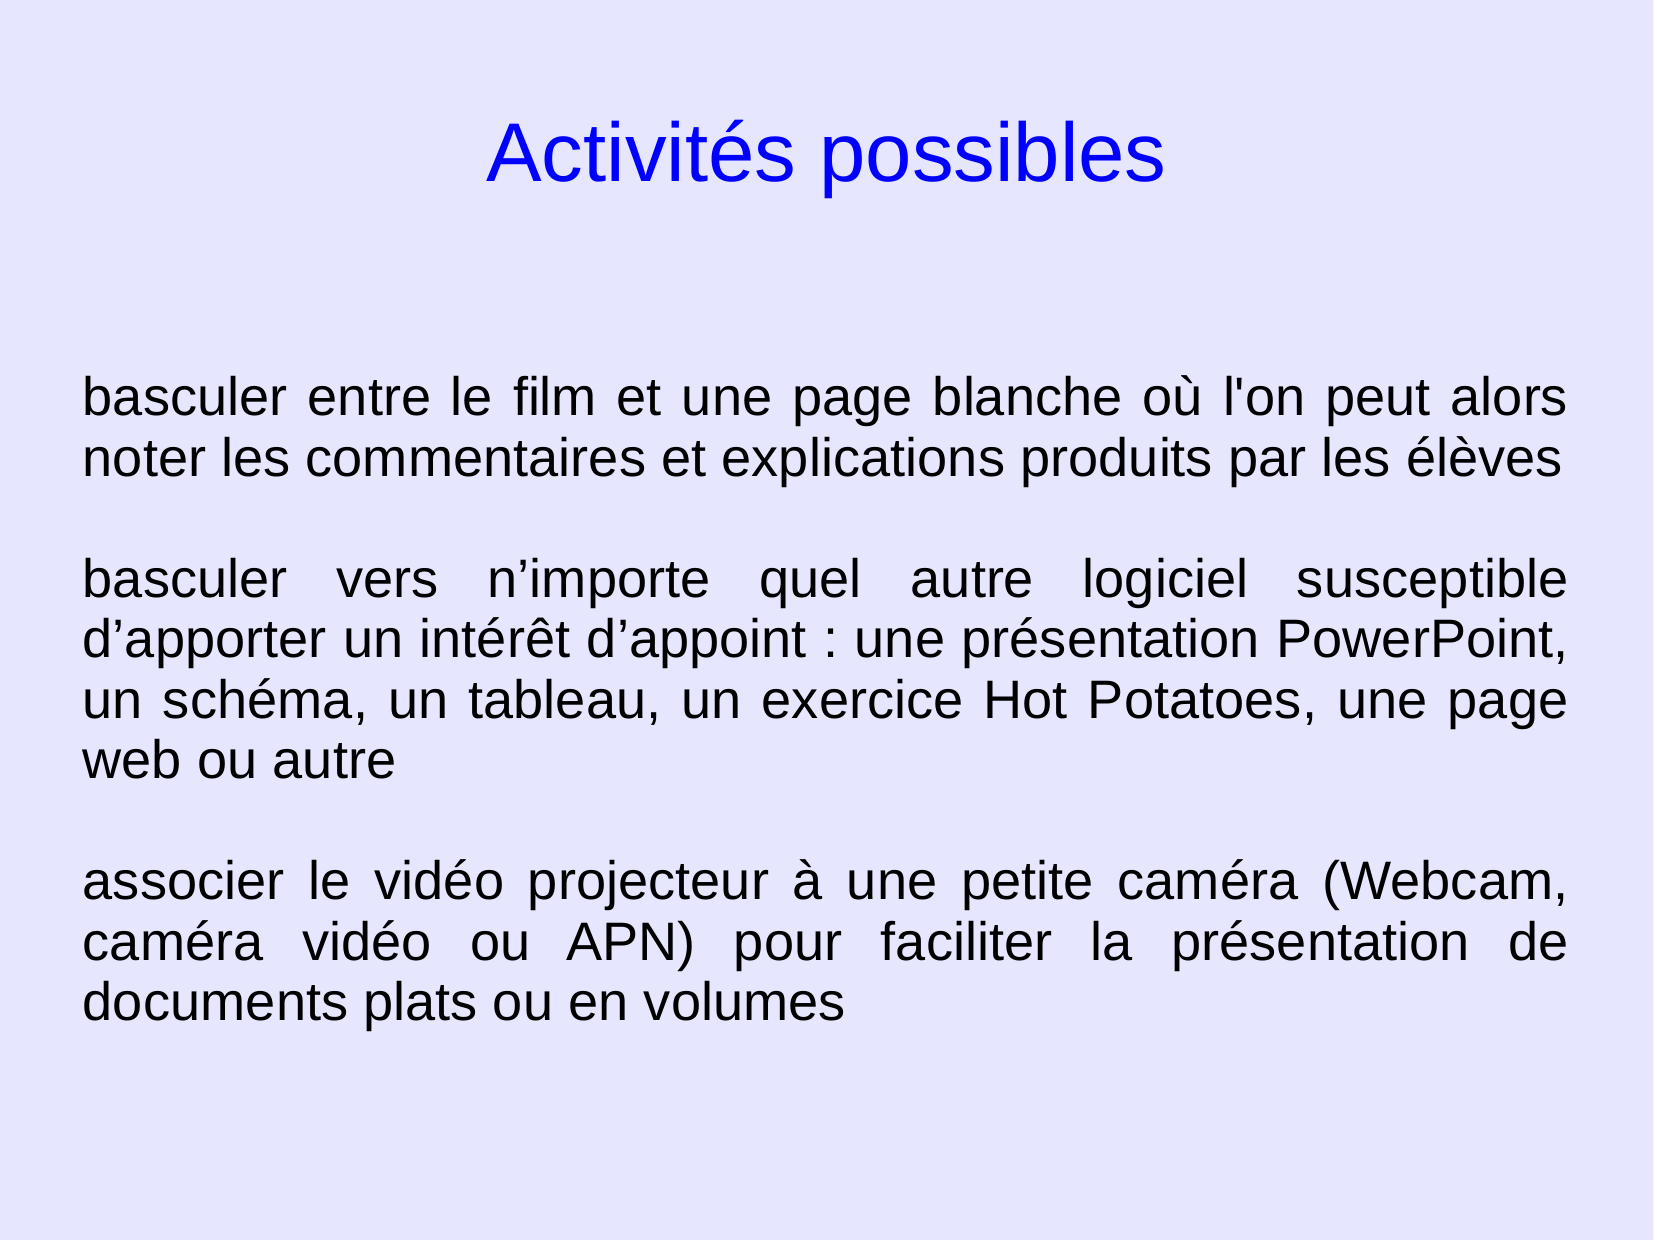

# Activités possibles
basculer entre le film et une page blanche où l'on peut alors noter les commentaires et explications produits par les élèves
basculer vers n’importe quel autre logiciel susceptible d’apporter un intérêt d’appoint : une présentation PowerPoint, un schéma, un tableau, un exercice Hot Potatoes, une page web ou autre
associer le vidéo projecteur à une petite caméra (Webcam, caméra vidéo ou APN) pour faciliter la présentation de documents plats ou en volumes